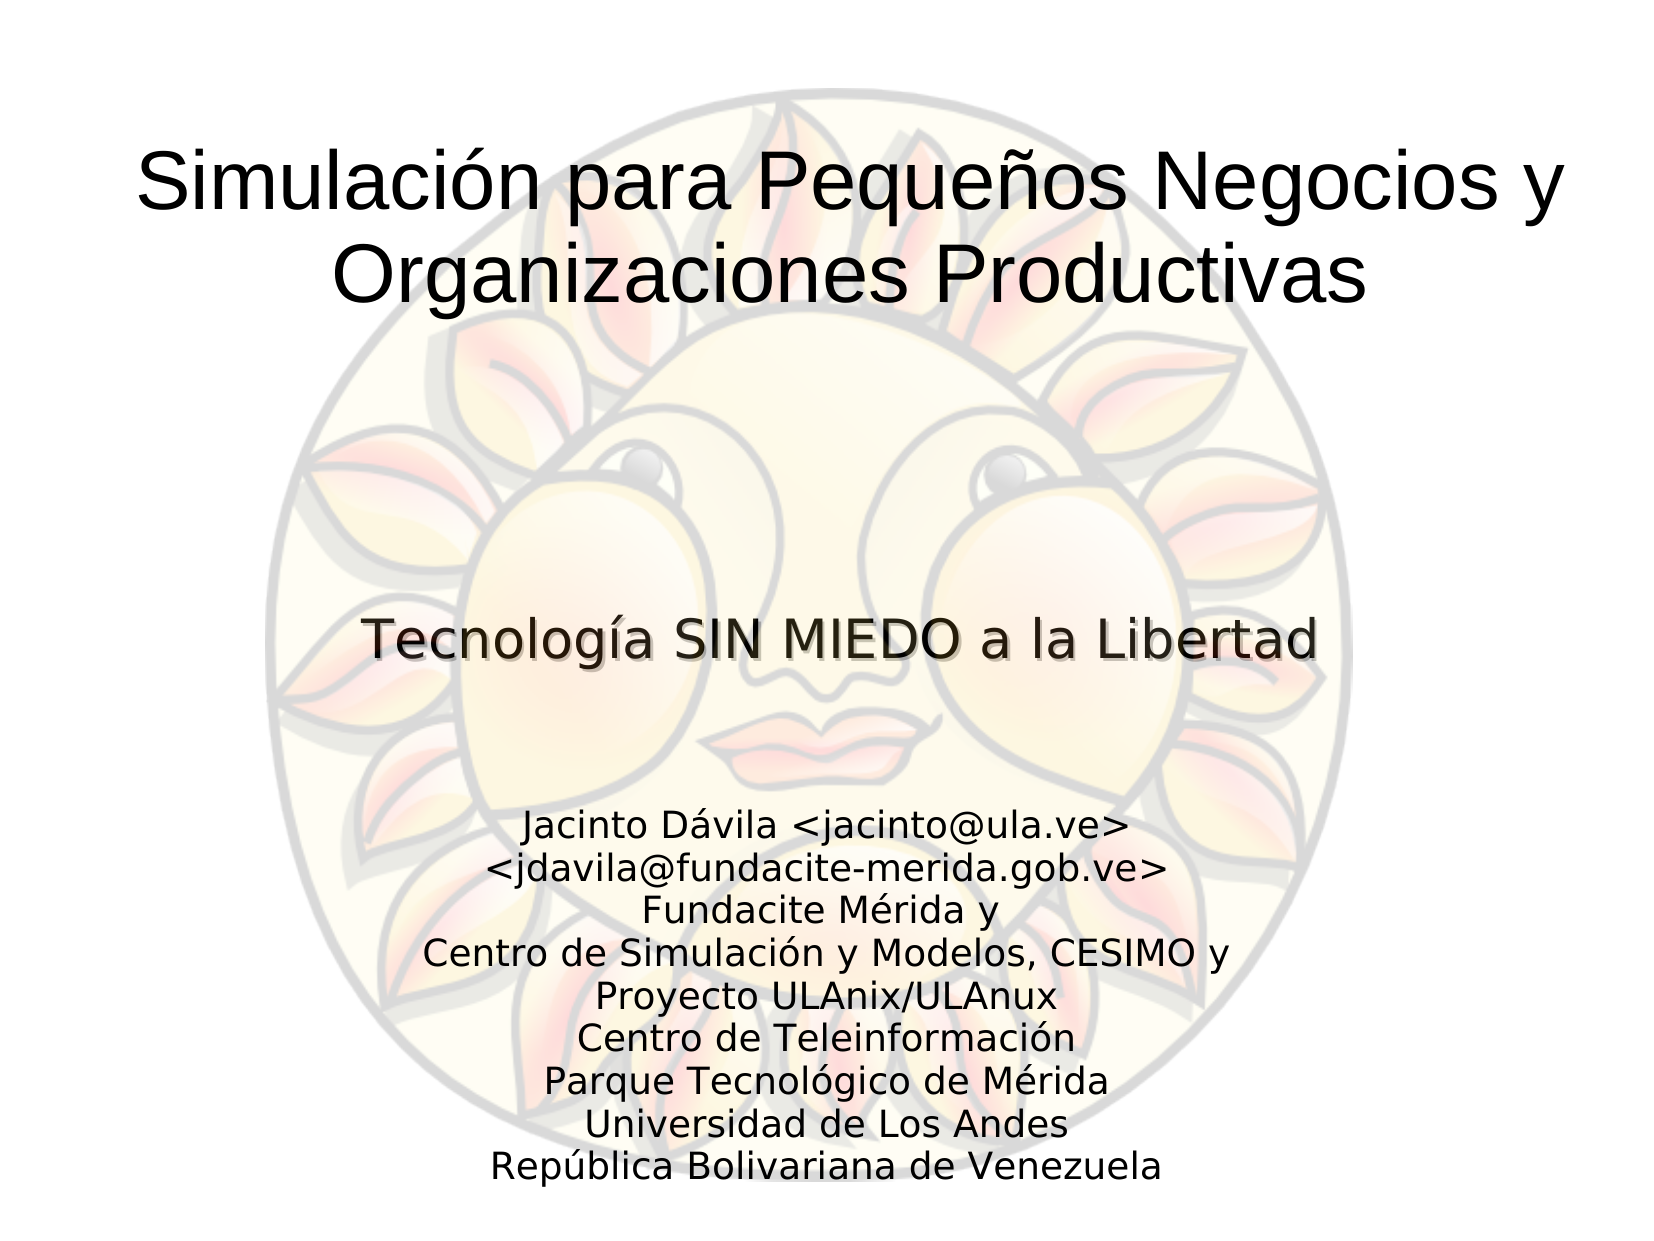

Simulación para Pequeños Negocios y Organizaciones Productivas
Tecnología SIN MIEDO a la Libertad
Jacinto Dávila <jacinto@ula.ve>
<jdavila@fundacite-merida.gob.ve>
Fundacite Mérida y
Centro de Simulación y Modelos, CESIMO y
Proyecto ULAnix/ULAnux
Centro de Teleinformación
Parque Tecnológico de Mérida
Universidad de Los Andes
República Bolivariana de Venezuela